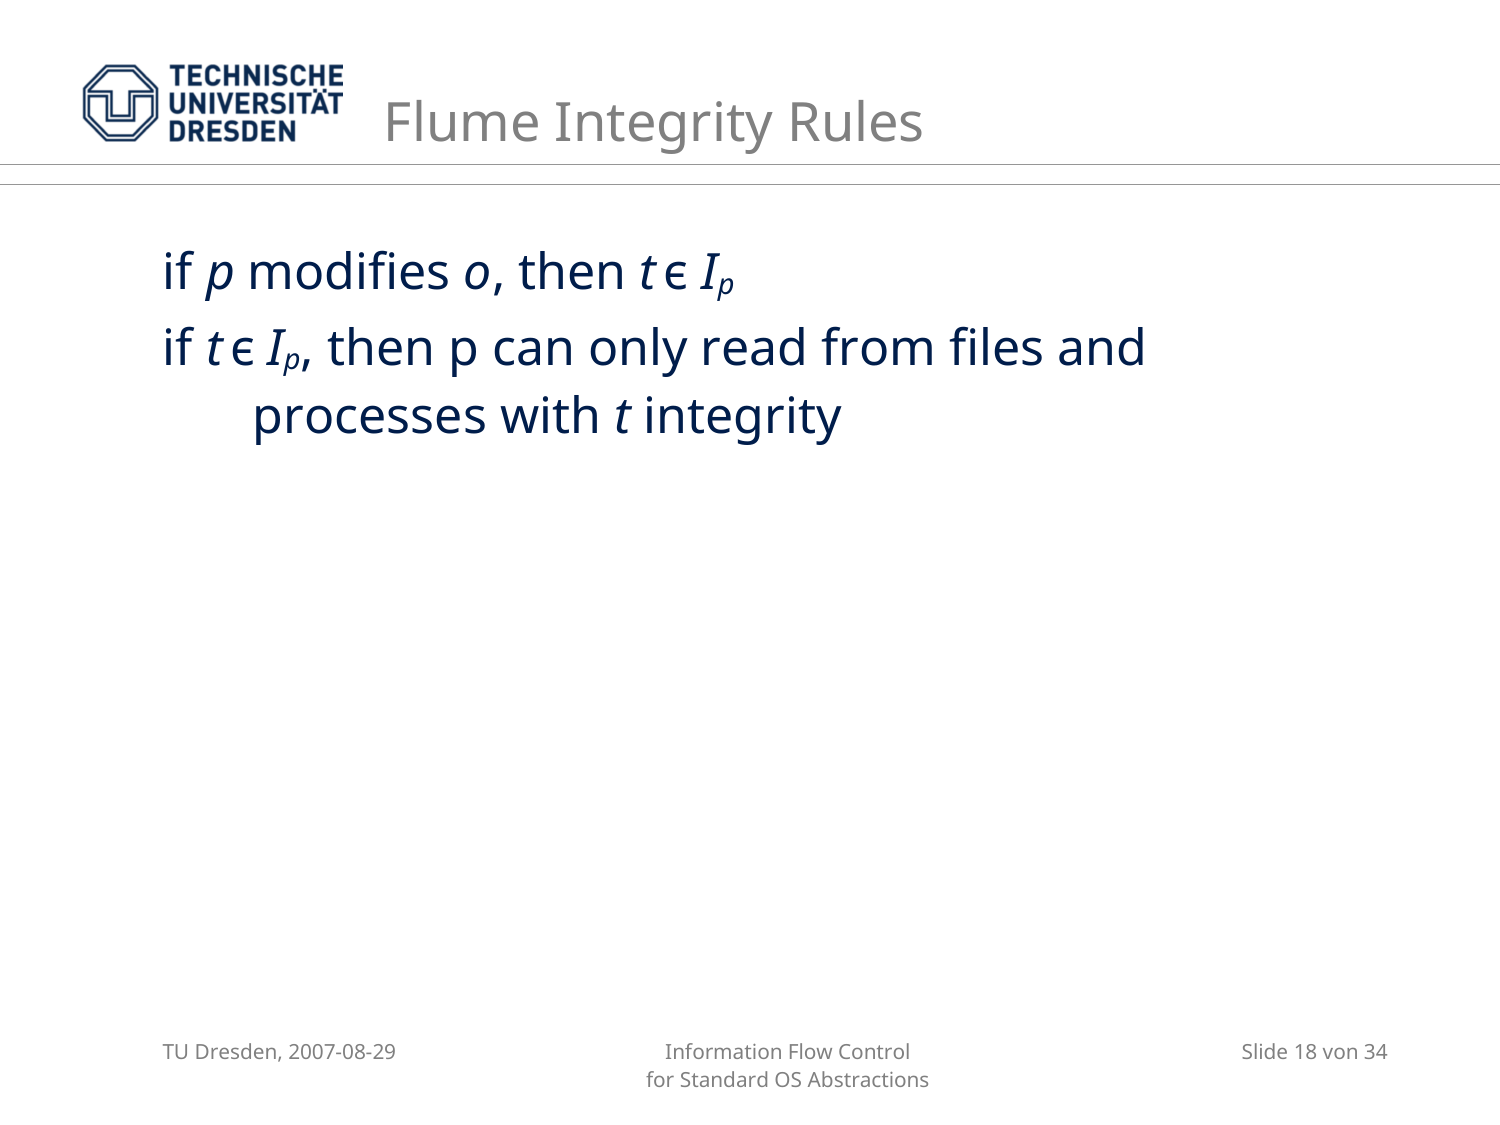

# Flume Integrity Rules
if p modifies o, then t є Ip
if t є Ip, then p can only read from files and processes with t integrity
Presentation Title
18